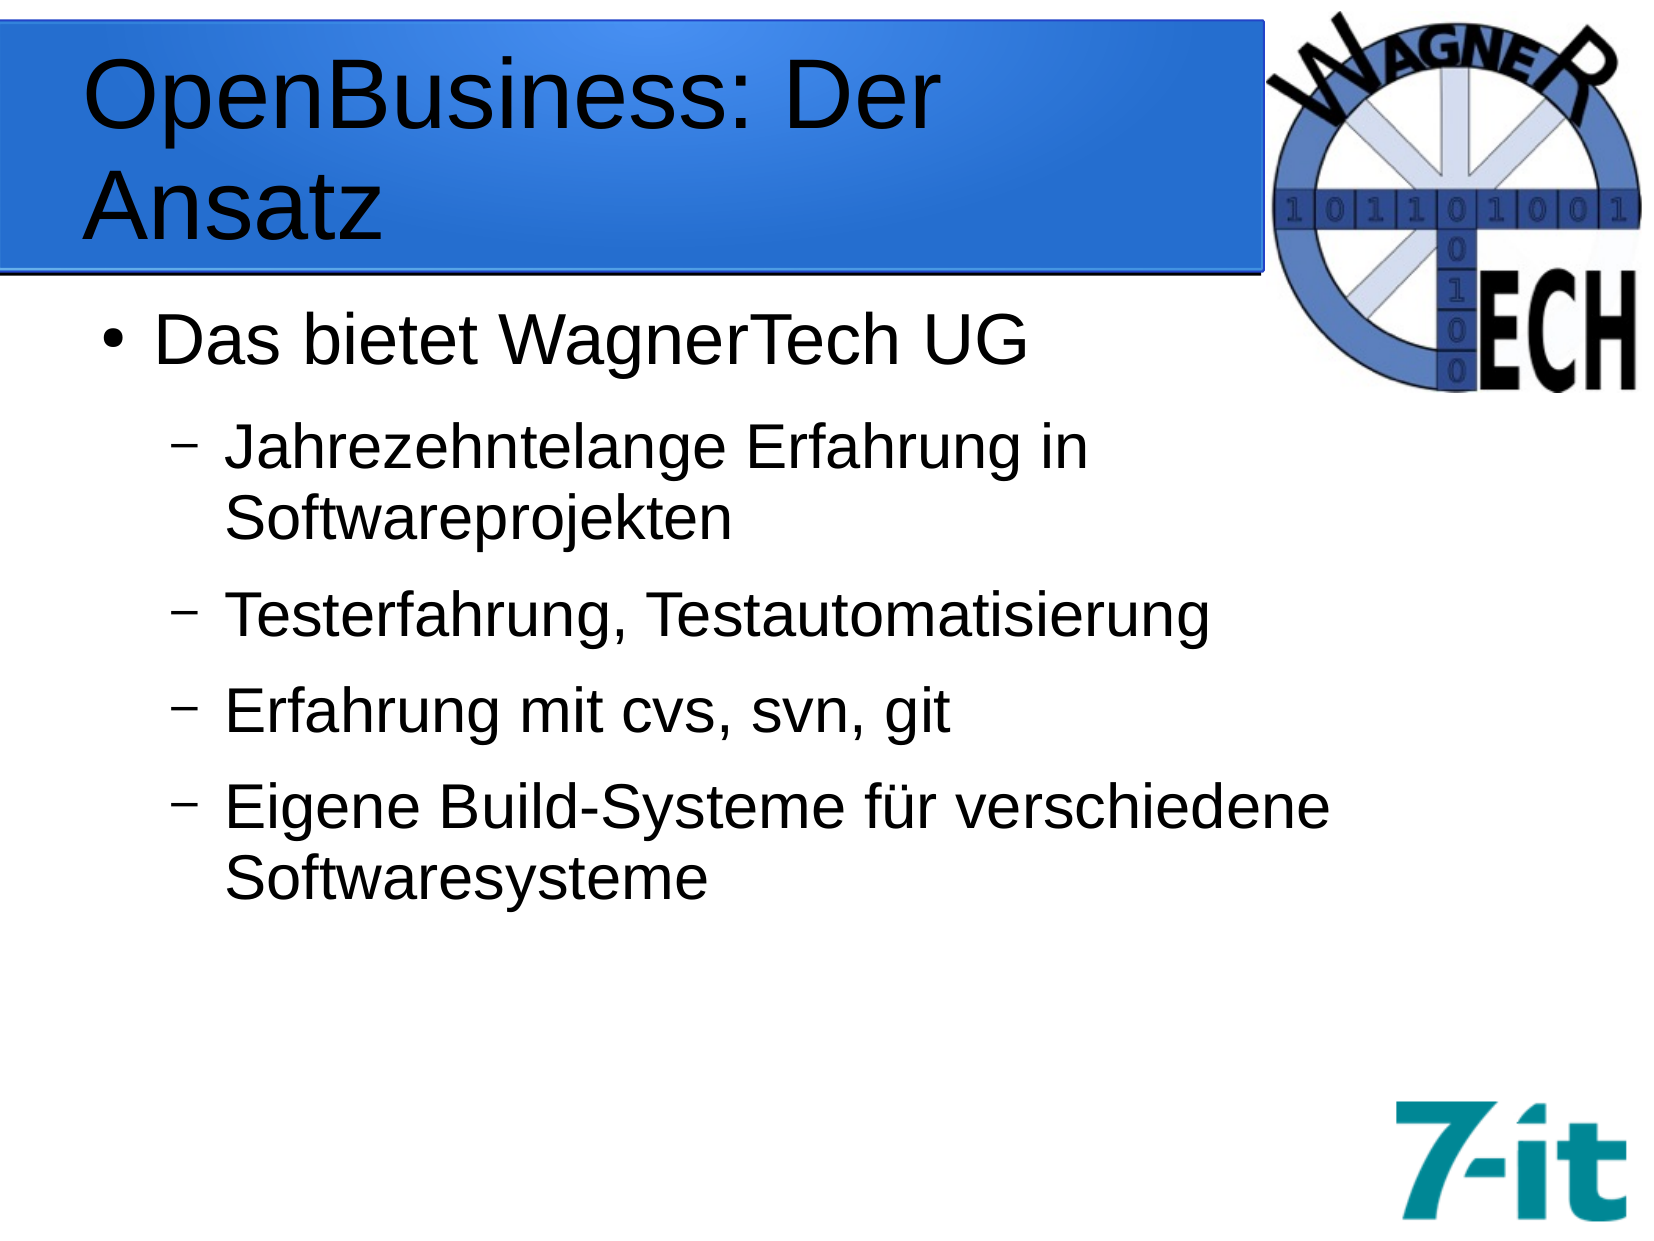

# OpenBusiness: Der Ansatz
Das bietet WagnerTech UG
Jahrezehntelange Erfahrung in Softwareprojekten
Testerfahrung, Testautomatisierung
Erfahrung mit cvs, svn, git
Eigene Build-Systeme für verschiedene Softwaresysteme